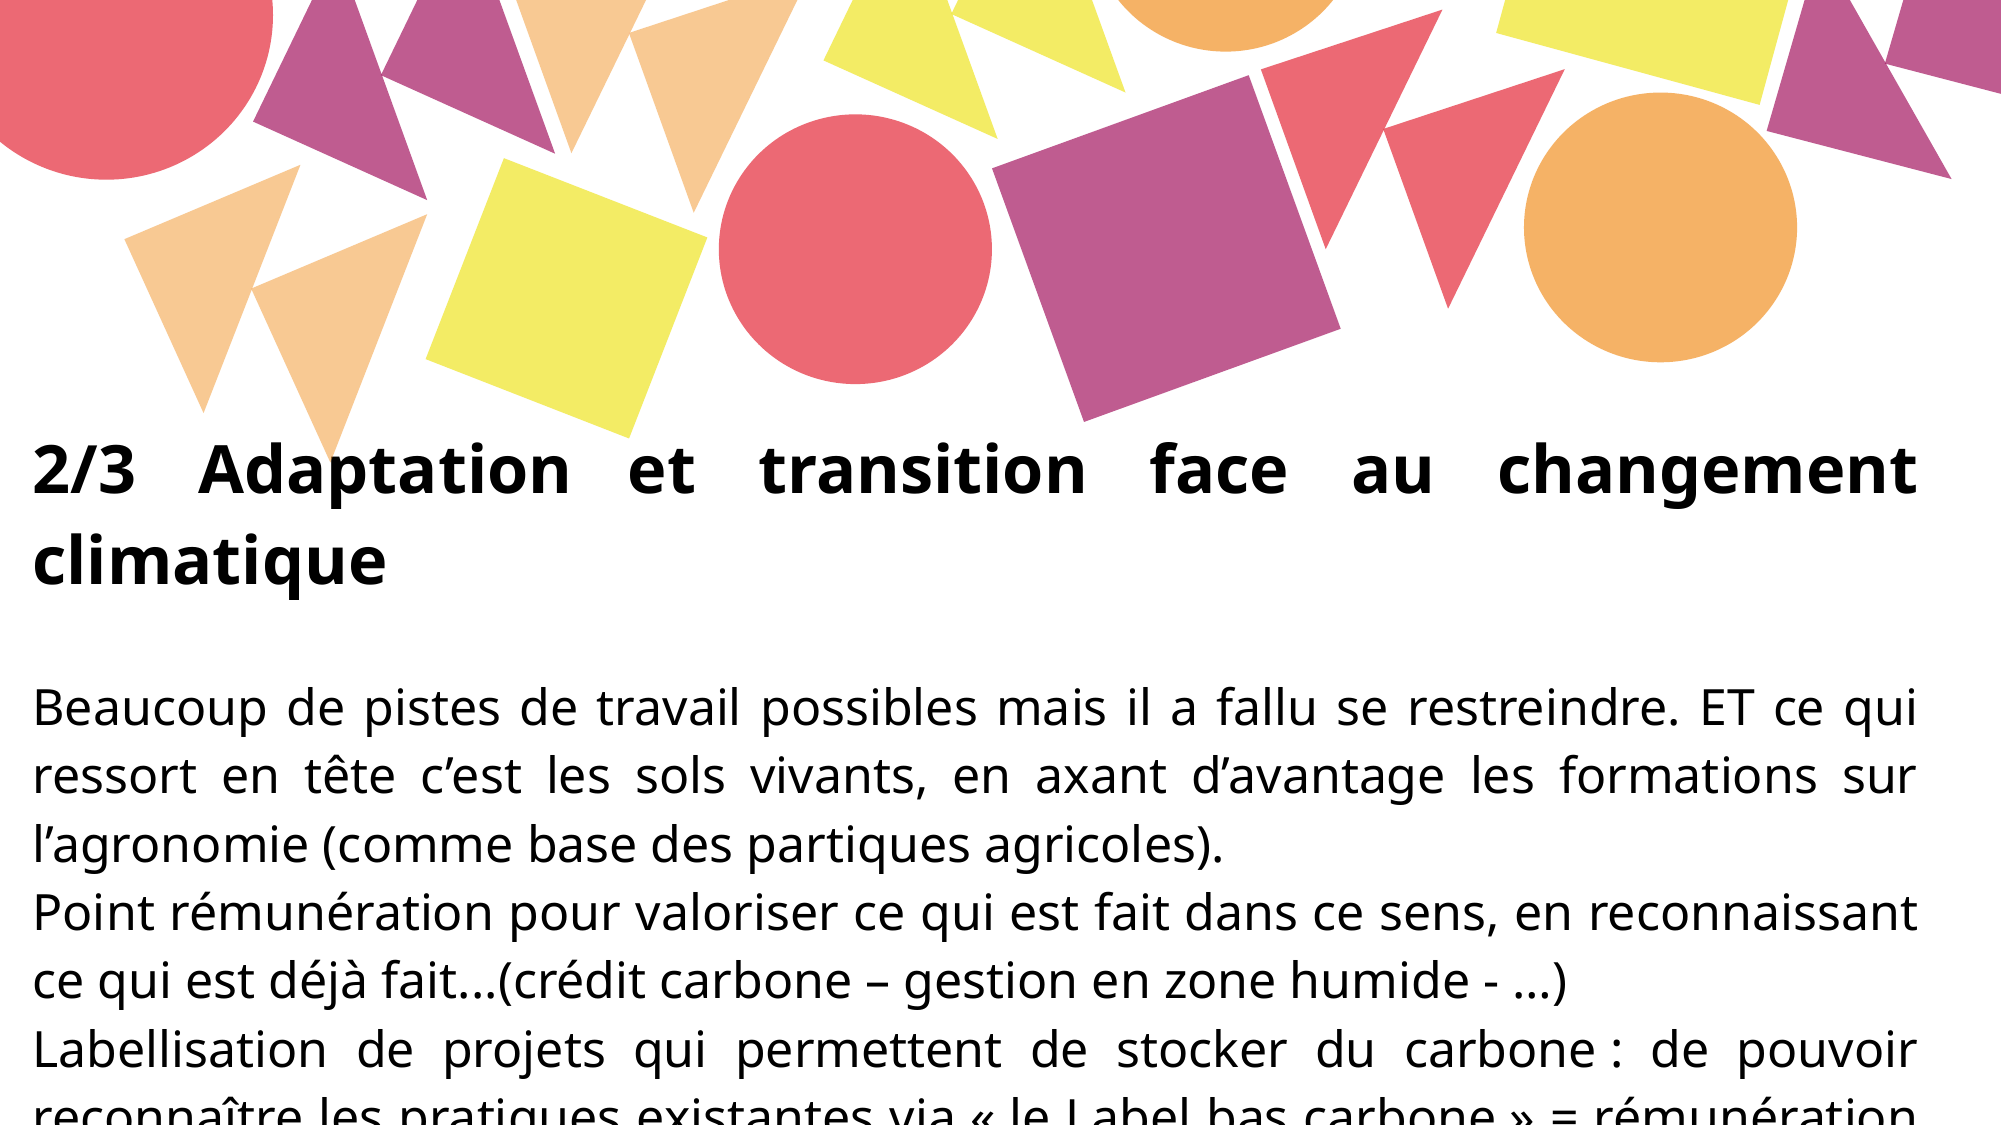

2/3 Adaptation et transition face au changement climatique
Beaucoup de pistes de travail possibles mais il a fallu se restreindre. ET ce qui ressort en tête c’est les sols vivants, en axant d’avantage les formations sur l’agronomie (comme base des partiques agricoles).
Point rémunération pour valoriser ce qui est fait dans ce sens, en reconnaissant ce qui est déjà fait...(crédit carbone – gestion en zone humide - …)
Labellisation de projets qui permettent de stocker du carbone : de pouvoir reconnaître les pratiques existantes via « le Label bas carbone » = rémunération privée ex la poste, EDF, Airbus,…
La ressource en eau : les projets de territoire en vue d’assurer une ressource constante y compris pour l’agriculture en intégrant systématiquement des principes naturels.